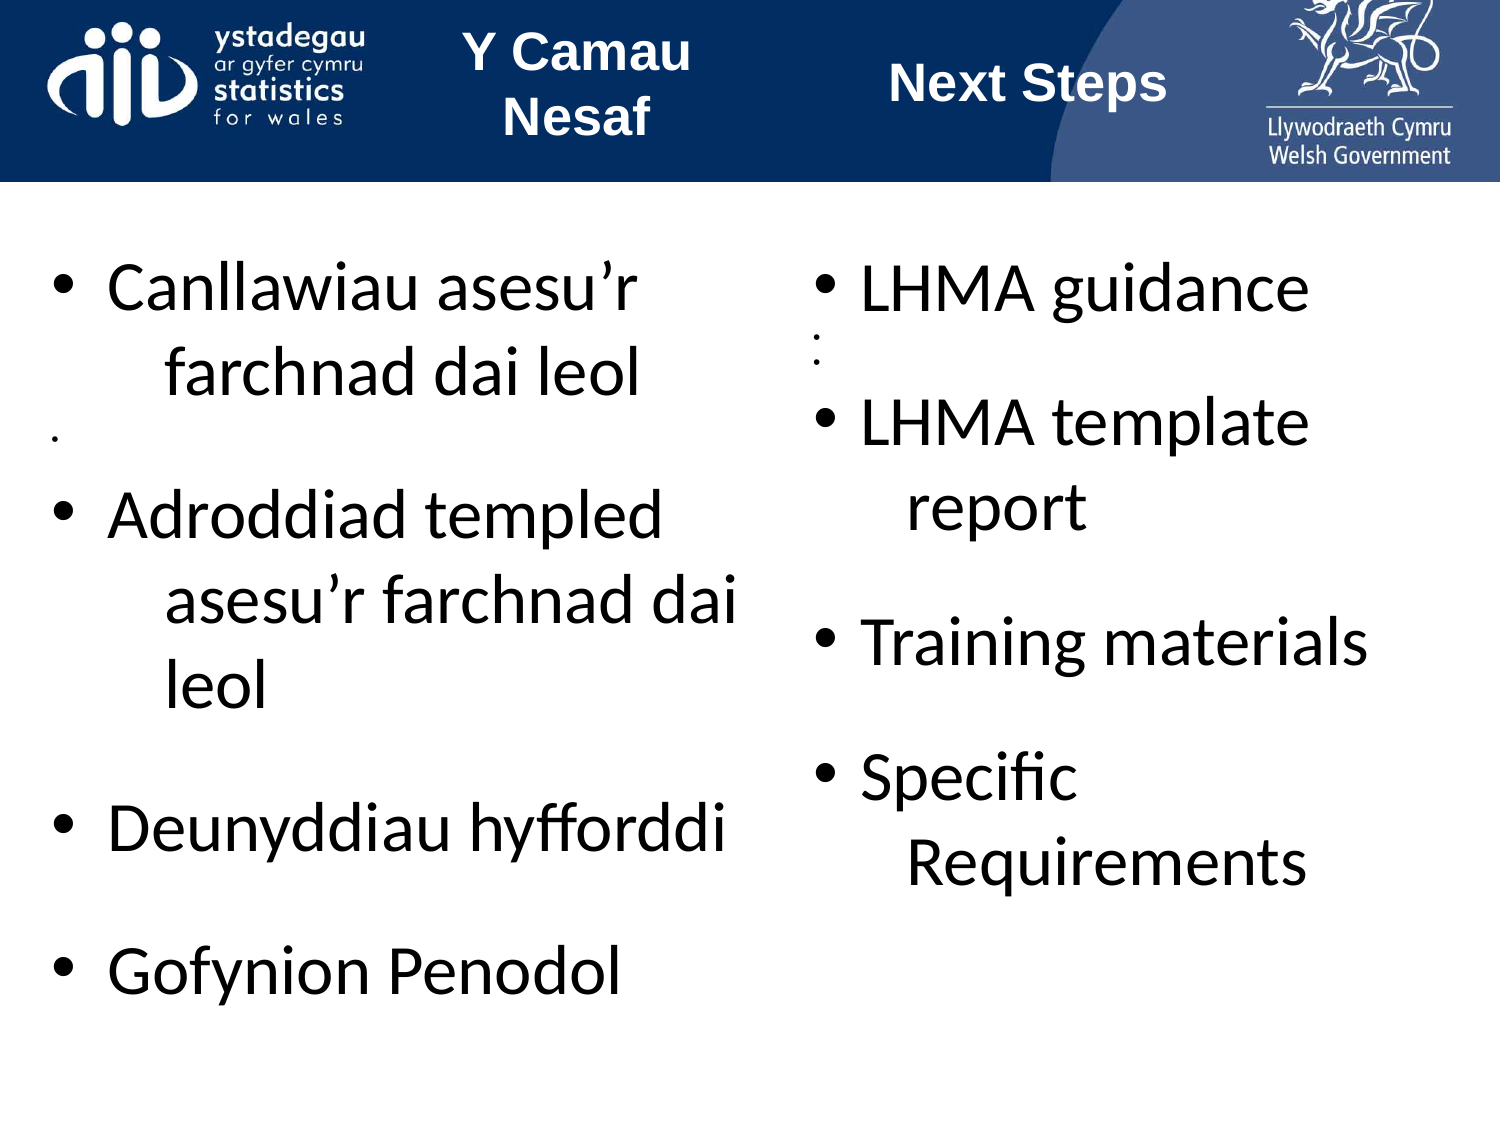

Y Camau Nesaf
Next Steps
# Canllawiau asesu’r farchnad dai leol
Adroddiad templed asesu’r farchnad dai leol
Deunyddiau hyfforddi
Gofynion Penodol
LHMA guidance
LHMA template report
Training materials
Specific Requirements